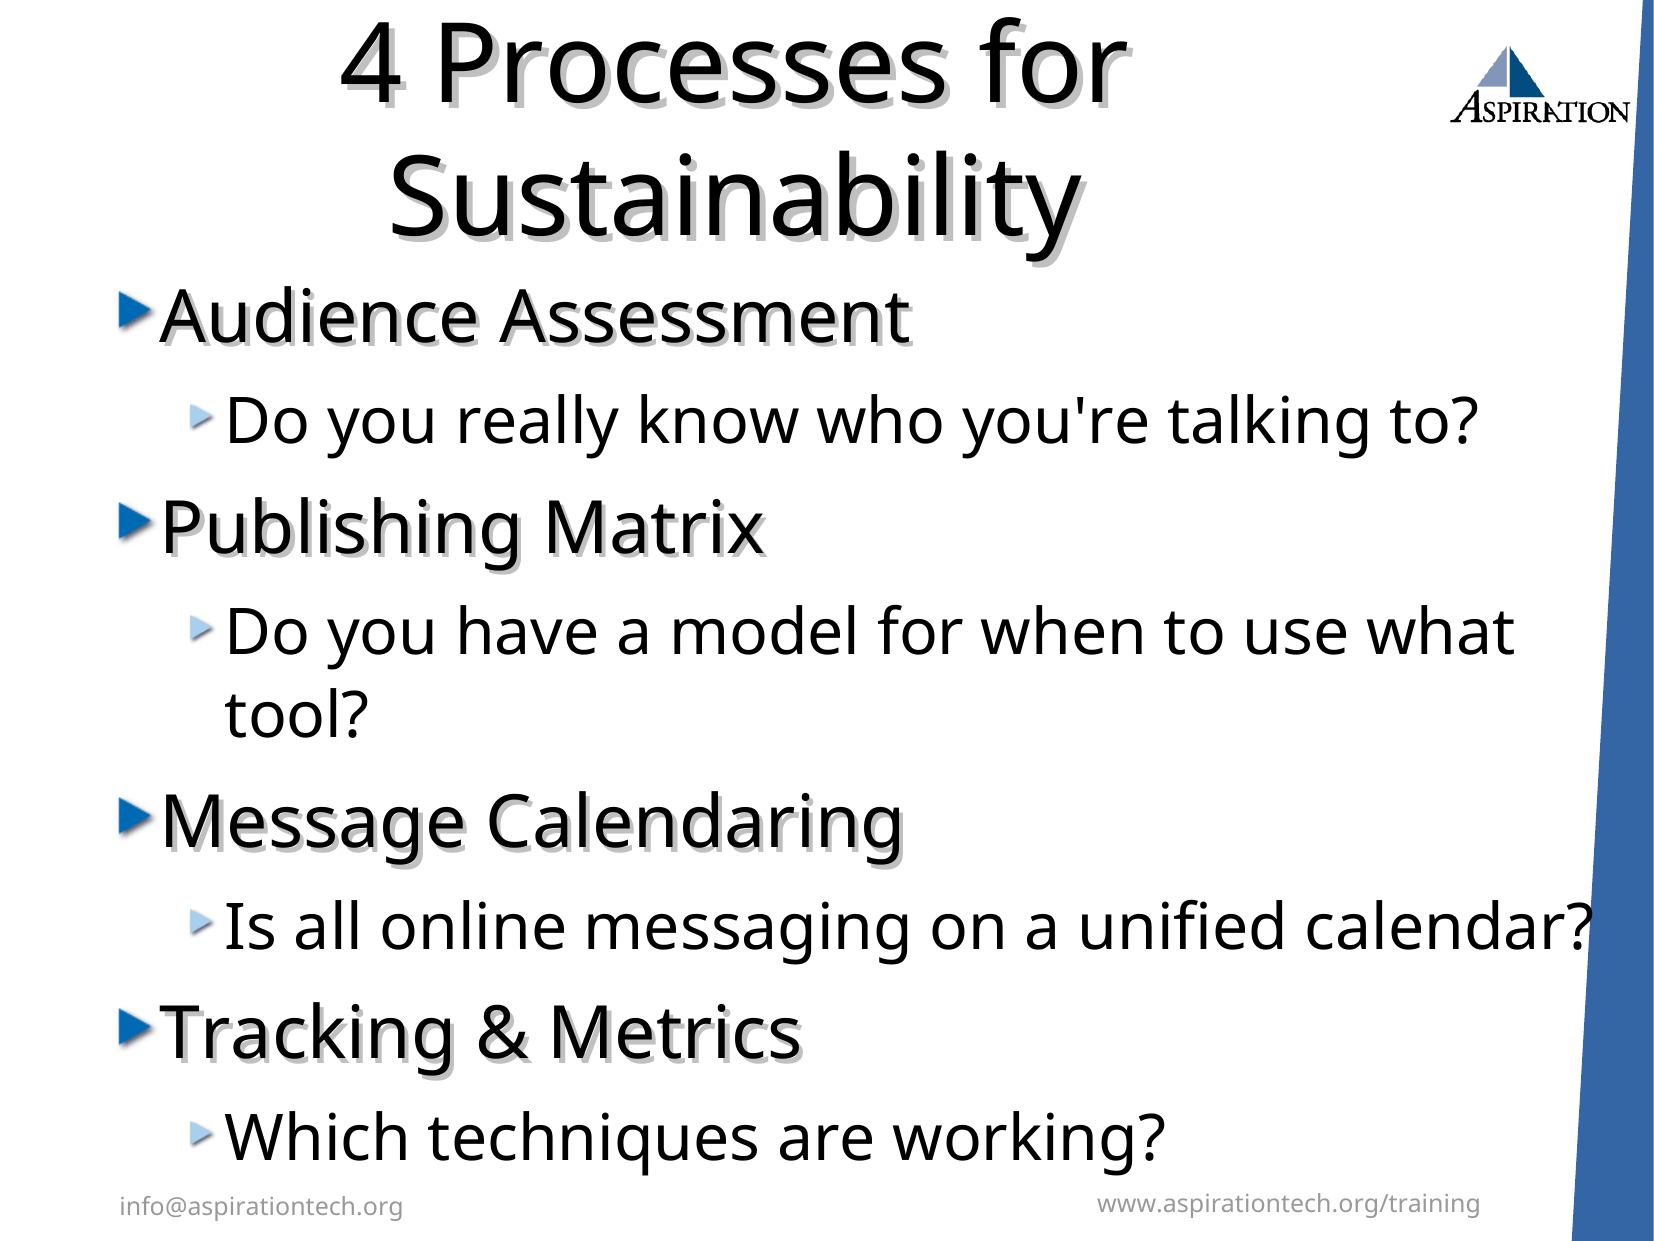

# 4 Processes for Sustainability
Audience Assessment
Do you really know who you're talking to?
Publishing Matrix
Do you have a model for when to use what tool?
Message Calendaring
Is all online messaging on a unified calendar?
Tracking & Metrics
Which techniques are working?